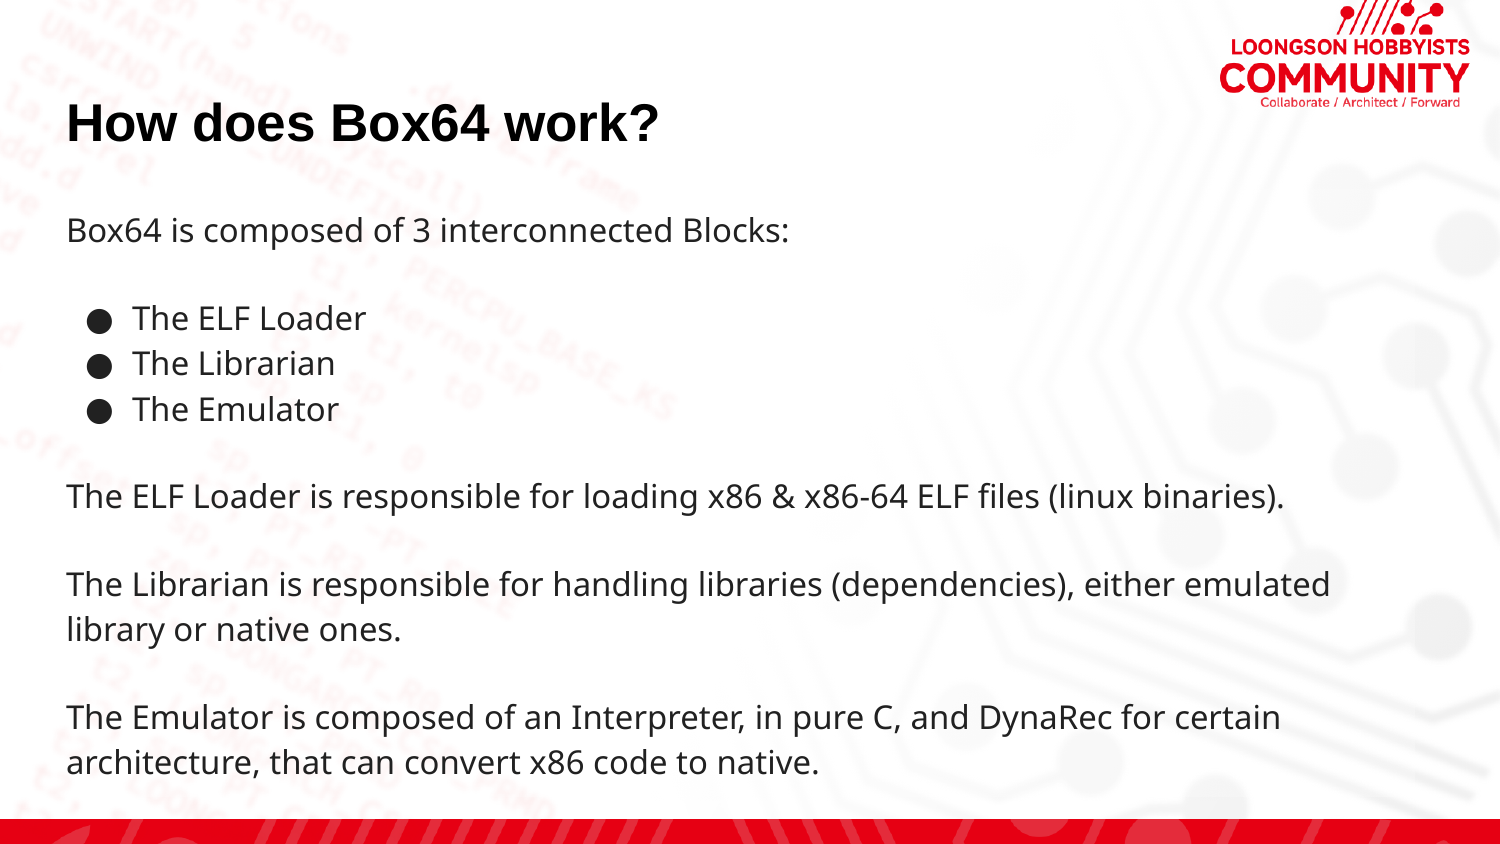

# How does Box64 work?
Box64 is composed of 3 interconnected Blocks:
The ELF Loader
The Librarian
The Emulator
The ELF Loader is responsible for loading x86 & x86-64 ELF files (linux binaries).
The Librarian is responsible for handling libraries (dependencies), either emulated library or native ones.
The Emulator is composed of an Interpreter, in pure C, and DynaRec for certain architecture, that can convert x86 code to native.